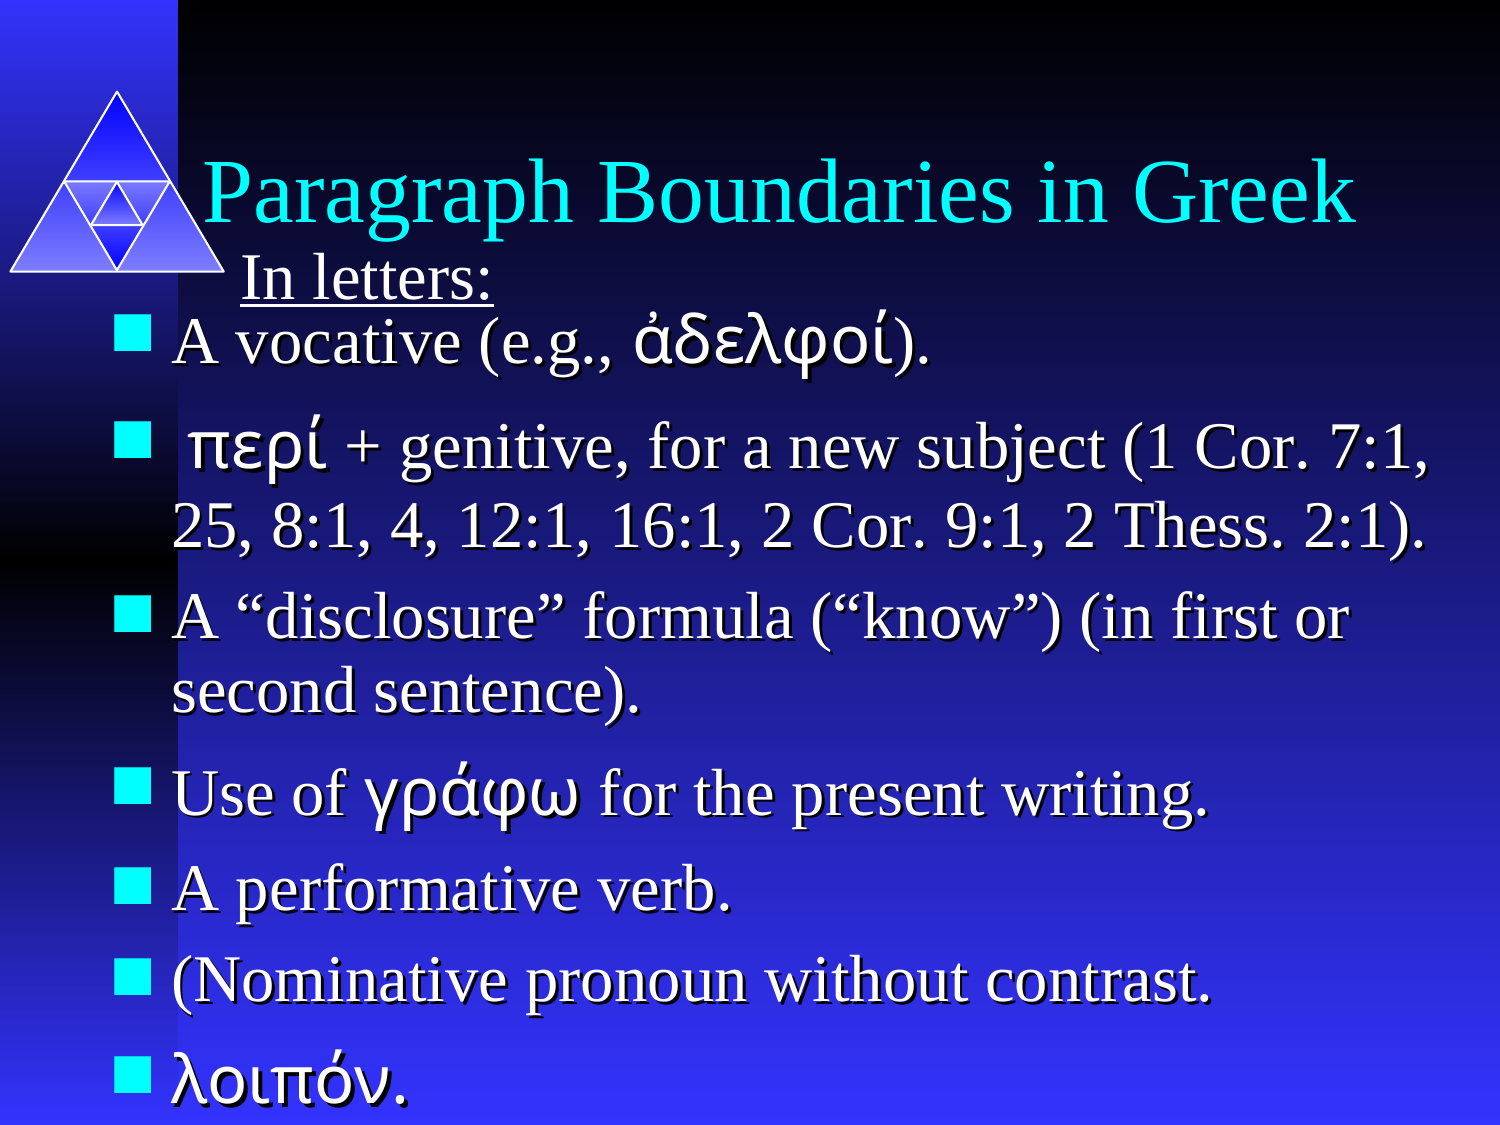

# Paragraph Boundaries in Greek
In letters:
A vocative (e.g., ἀδελφοί).
 περί + genitive, for a new subject (1 Cor. 7:1, 25, 8:1, 4, 12:1, 16:1, 2 Cor. 9:1, 2 Thess. 2:1).
A “disclosure” formula (“know”) (in first or second sentence).
Use of γράφω for the present writing.
A performative verb.
(Nominative pronoun without contrast.
λοιπόν.